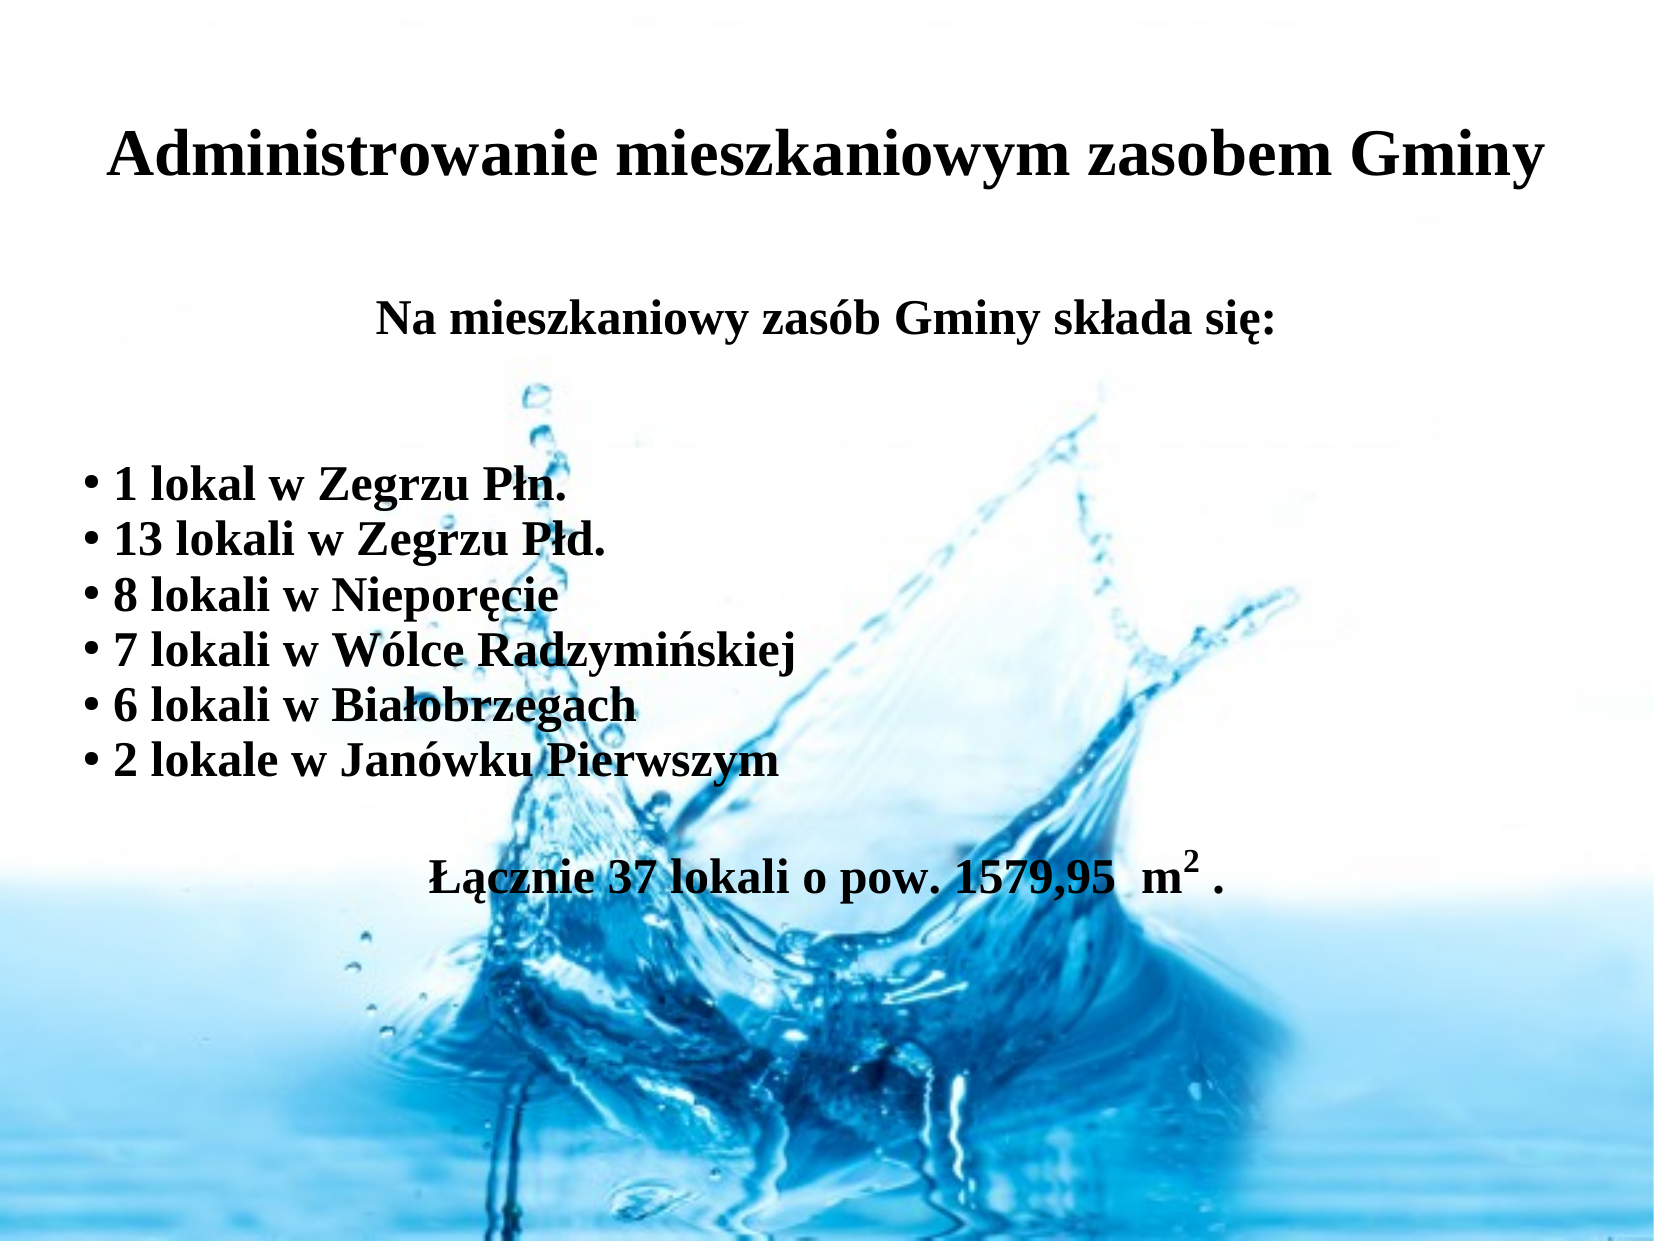

# Administrowanie mieszkaniowym zasobem Gminy
Na mieszkaniowy zasób Gminy składa się:
 1 lokal w Zegrzu Płn.
 13 lokali w Zegrzu Płd.
 8 lokali w Nieporęcie
 7 lokali w Wólce Radzymińskiej
 6 lokali w Białobrzegach
 2 lokale w Janówku Pierwszym
Łącznie 37 lokali o pow. 1579,95 m2 .